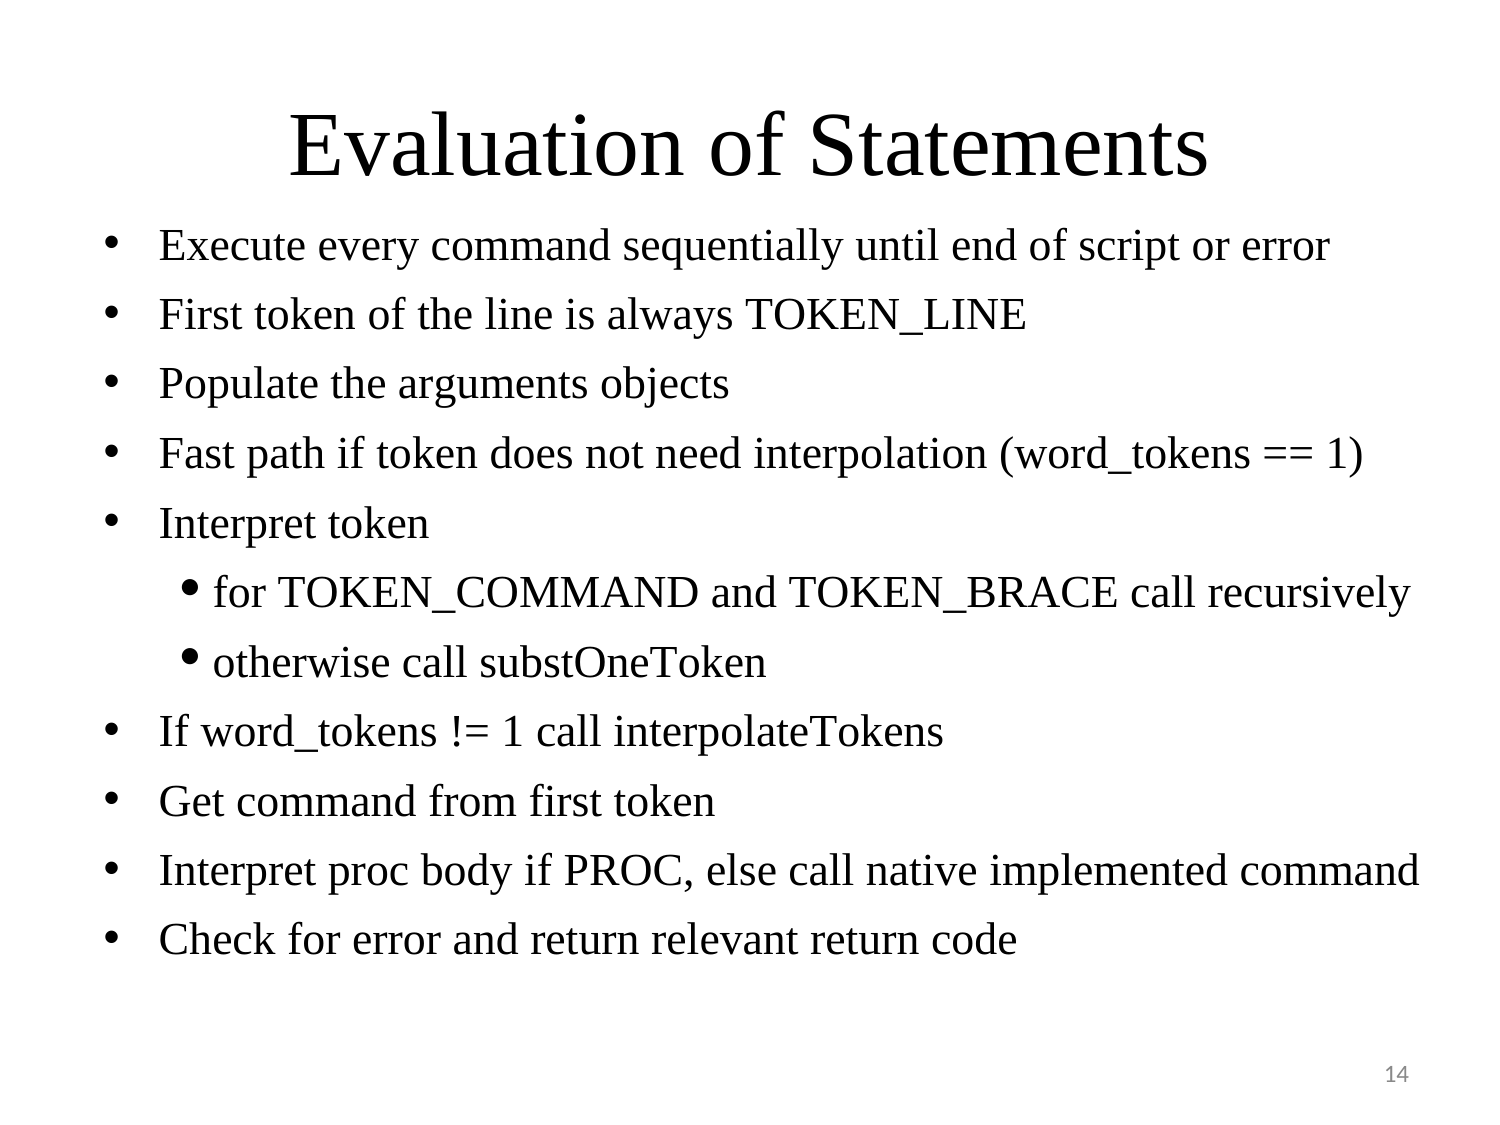

Evaluation of Statements‏
Execute every command sequentially until end of script or error
First token of the line is always TOKEN_LINE
Populate the arguments objects
Fast path if token does not need interpolation (word_tokens == 1)
Interpret token
 for TOKEN_COMMAND and TOKEN_BRACE call recursively
 otherwise call substOneToken
If word_tokens != 1 call interpolateTokens
Get command from first token
Interpret proc body if PROC, else call native implemented command
Check for error and return relevant return code
14